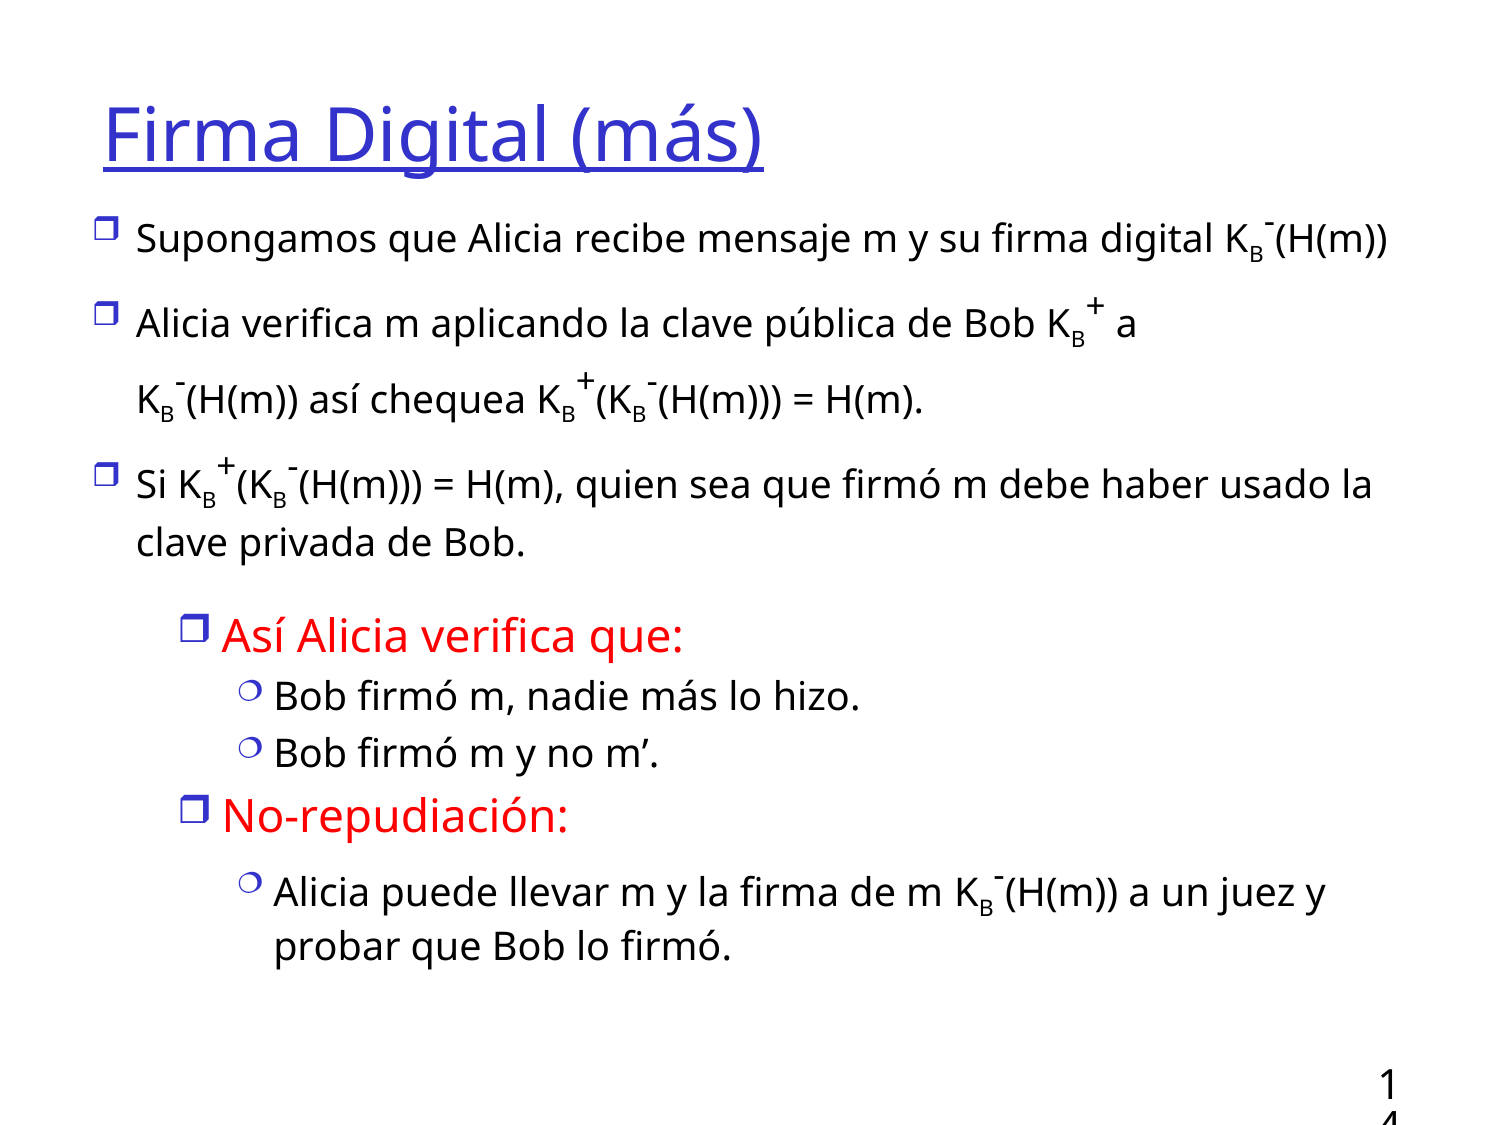

# Firma Digital (más)
Supongamos que Alicia recibe mensaje m y su firma digital KB-(H(m))
Alicia verifica m aplicando la clave pública de Bob KB+ a
KB-(H(m)) así chequea KB+(KB-(H(m))) = H(m).
Si KB+(KB-(H(m))) = H(m), quien sea que firmó m debe haber usado la clave privada de Bob.
Así Alicia verifica que:
Bob firmó m, nadie más lo hizo.
Bob firmó m y no m’.
No-repudiación:
Alicia puede llevar m y la firma de m KB-(H(m)) a un juez y probar que Bob lo firmó.
14